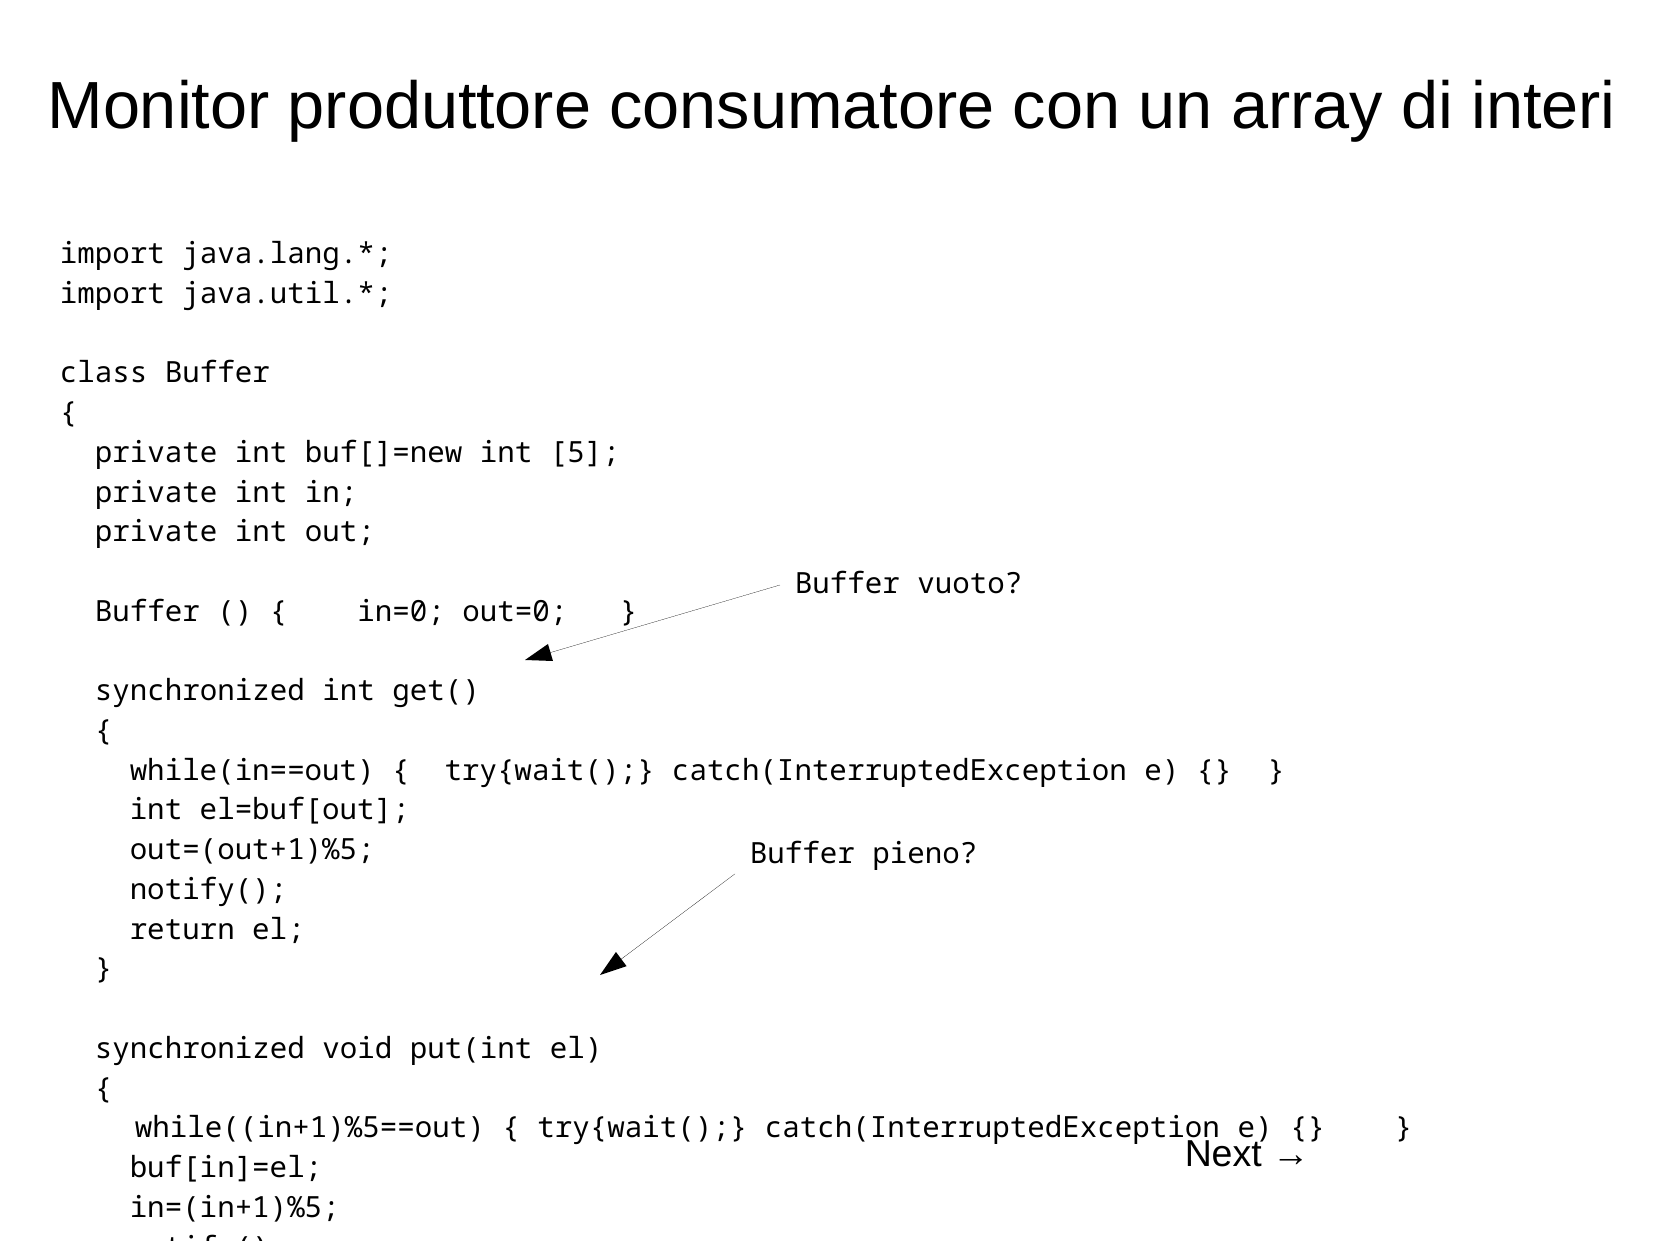

# Monitor produttore consumatore con un array di interi
import java.lang.*;
import java.util.*;
class Buffer
{
 private int buf[]=new int [5];
 private int in;
 private int out;
 Buffer () { in=0; out=0; }
 synchronized int get()
 {
 while(in==out) { try{wait();} catch(InterruptedException e) {} }
 int el=buf[out];
 out=(out+1)%5;
 notify();
 return el;
 }
 synchronized void put(int el)
 {
 	while((in+1)%5==out) { try{wait();} catch(InterruptedException e) {} }
 buf[in]=el;
 in=(in+1)%5;
 notify();
 }
}
Buffer vuoto?
Buffer pieno?
Next →